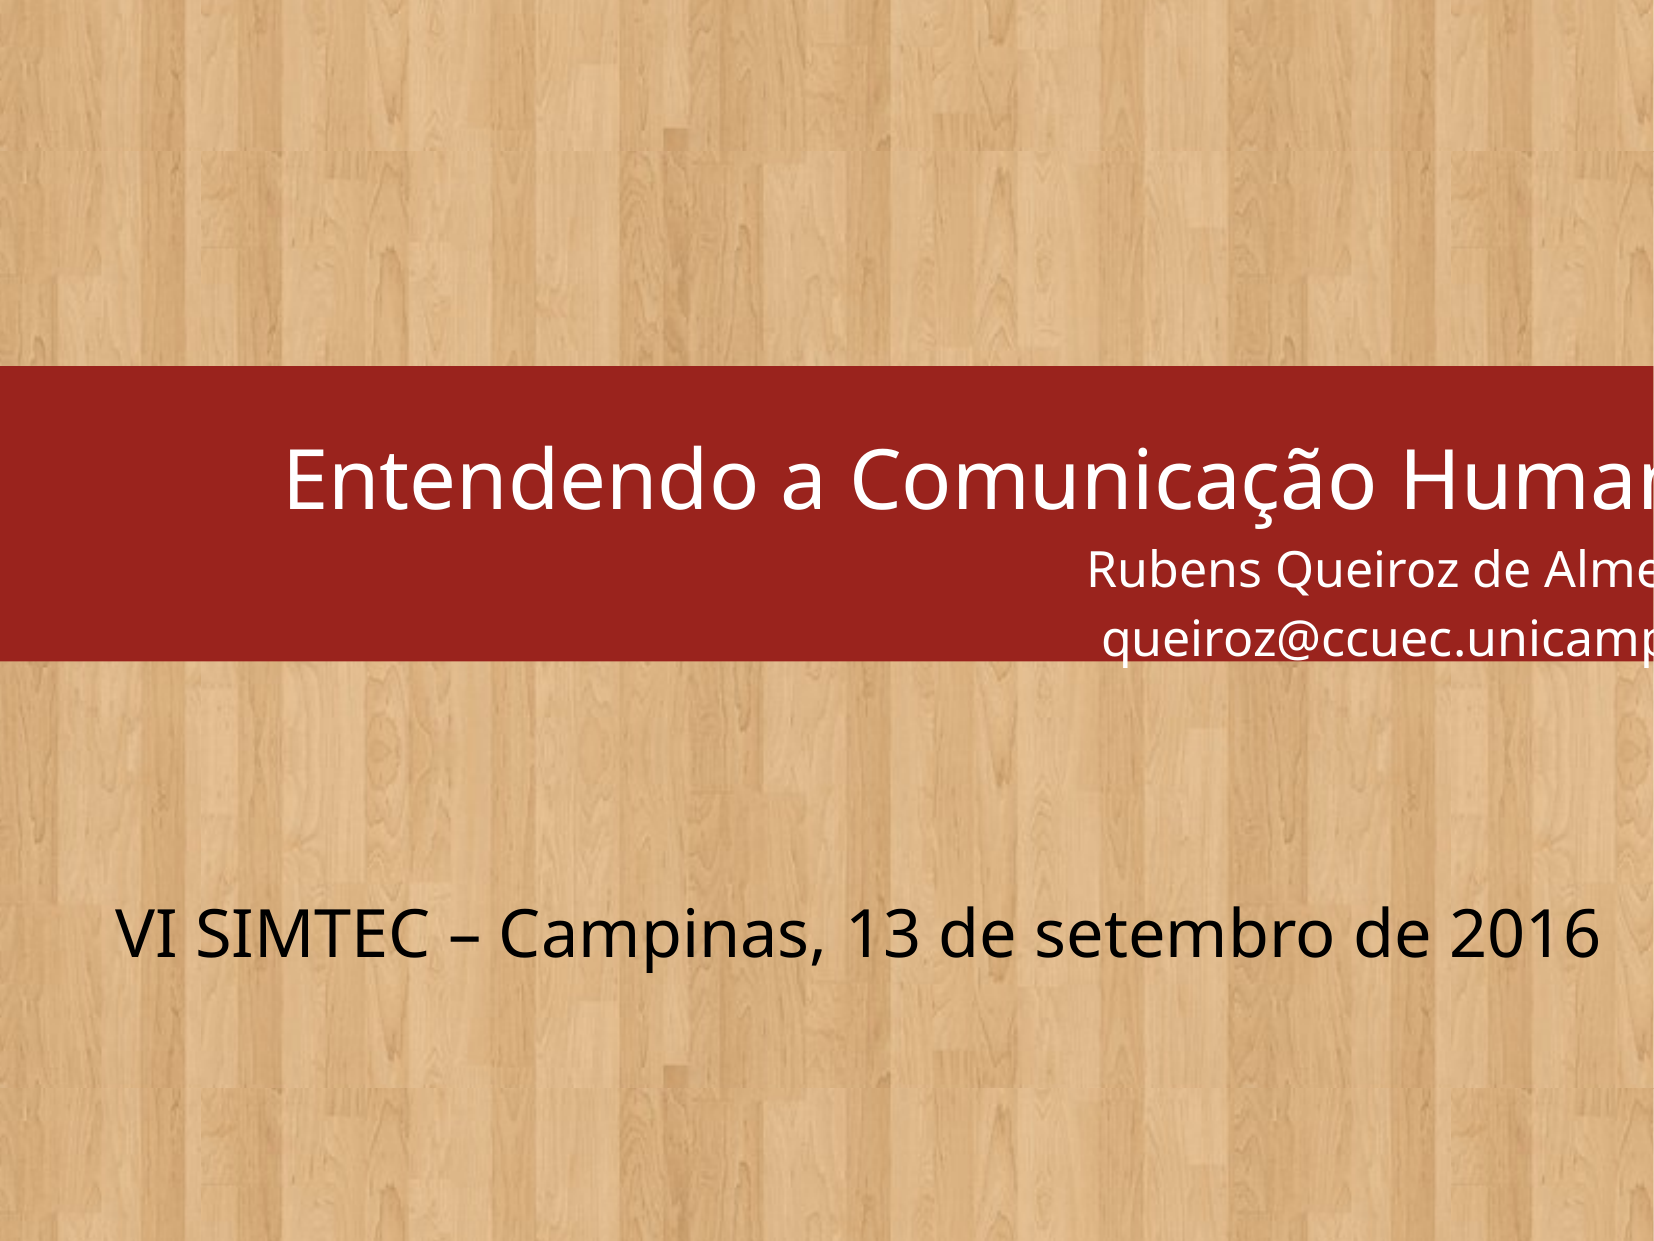

#
Entendendo a Comunicação Humana
Rubens Queiroz de Almeida
queiroz@ccuec.unicamp.br
VI SIMTEC – Campinas, 13 de setembro de 2016